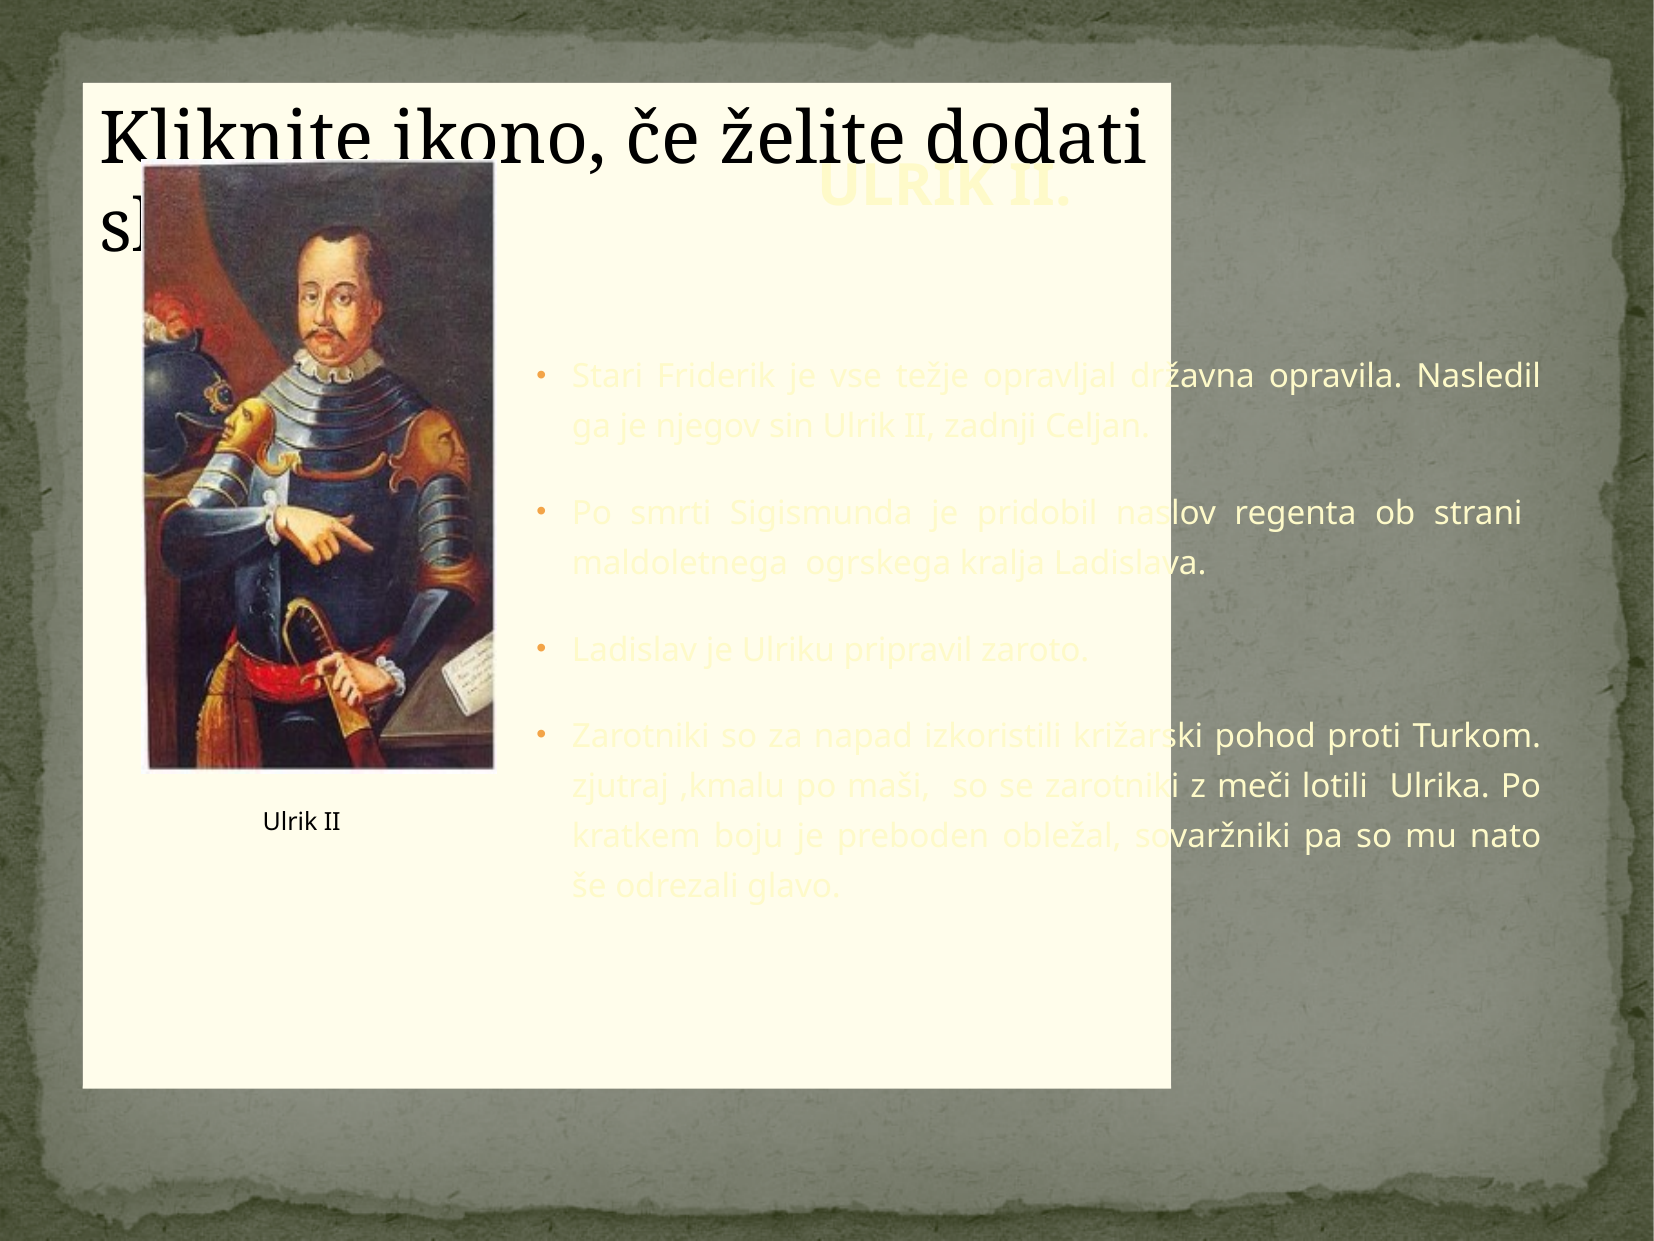

ULRIK II.
Stari Friderik je vse težje opravljal državna opravila. Nasledil ga je njegov sin Ulrik II, zadnji Celjan.
Po smrti Sigismunda je pridobil naslov regenta ob strani maldoletnega ogrskega kralja Ladislava.
Ladislav je Ulriku pripravil zaroto.
Zarotniki so za napad izkoristili križarski pohod proti Turkom. zjutraj ,kmalu po maši, so se zarotniki z meči lotili Ulrika. Po kratkem boju je preboden obležal, sovaržniki pa so mu nato še odrezali glavo.
Ulrik II